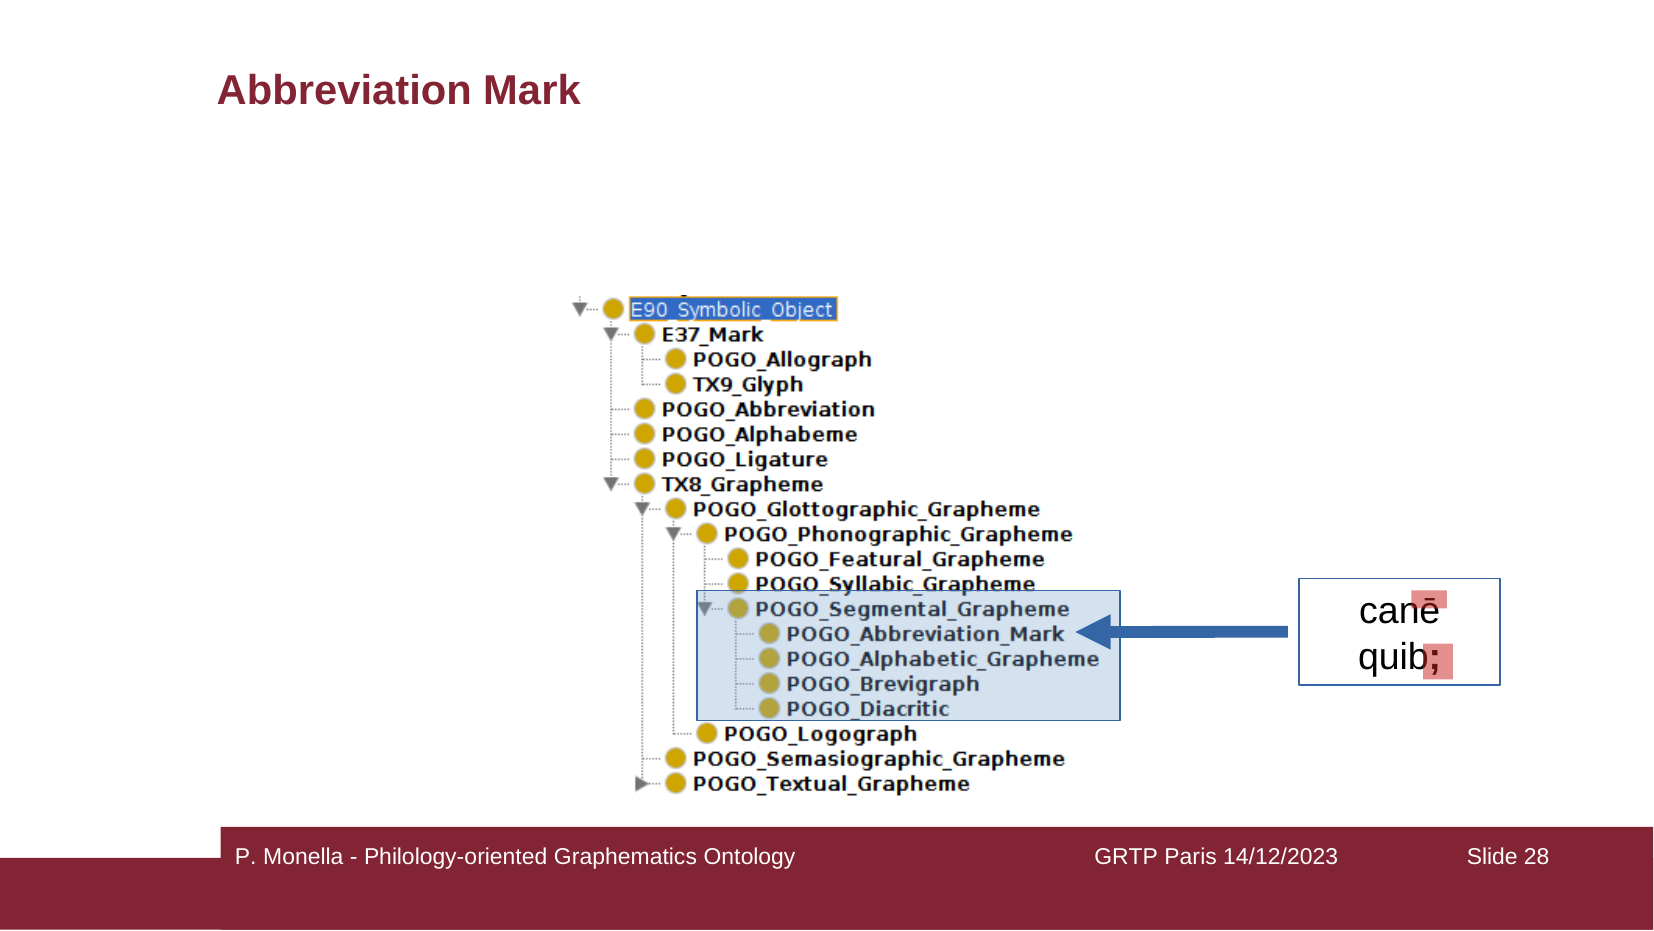

# Abbreviation Mark
canē
quib;
P. Monella - Philology-oriented Graphematics Ontology
28